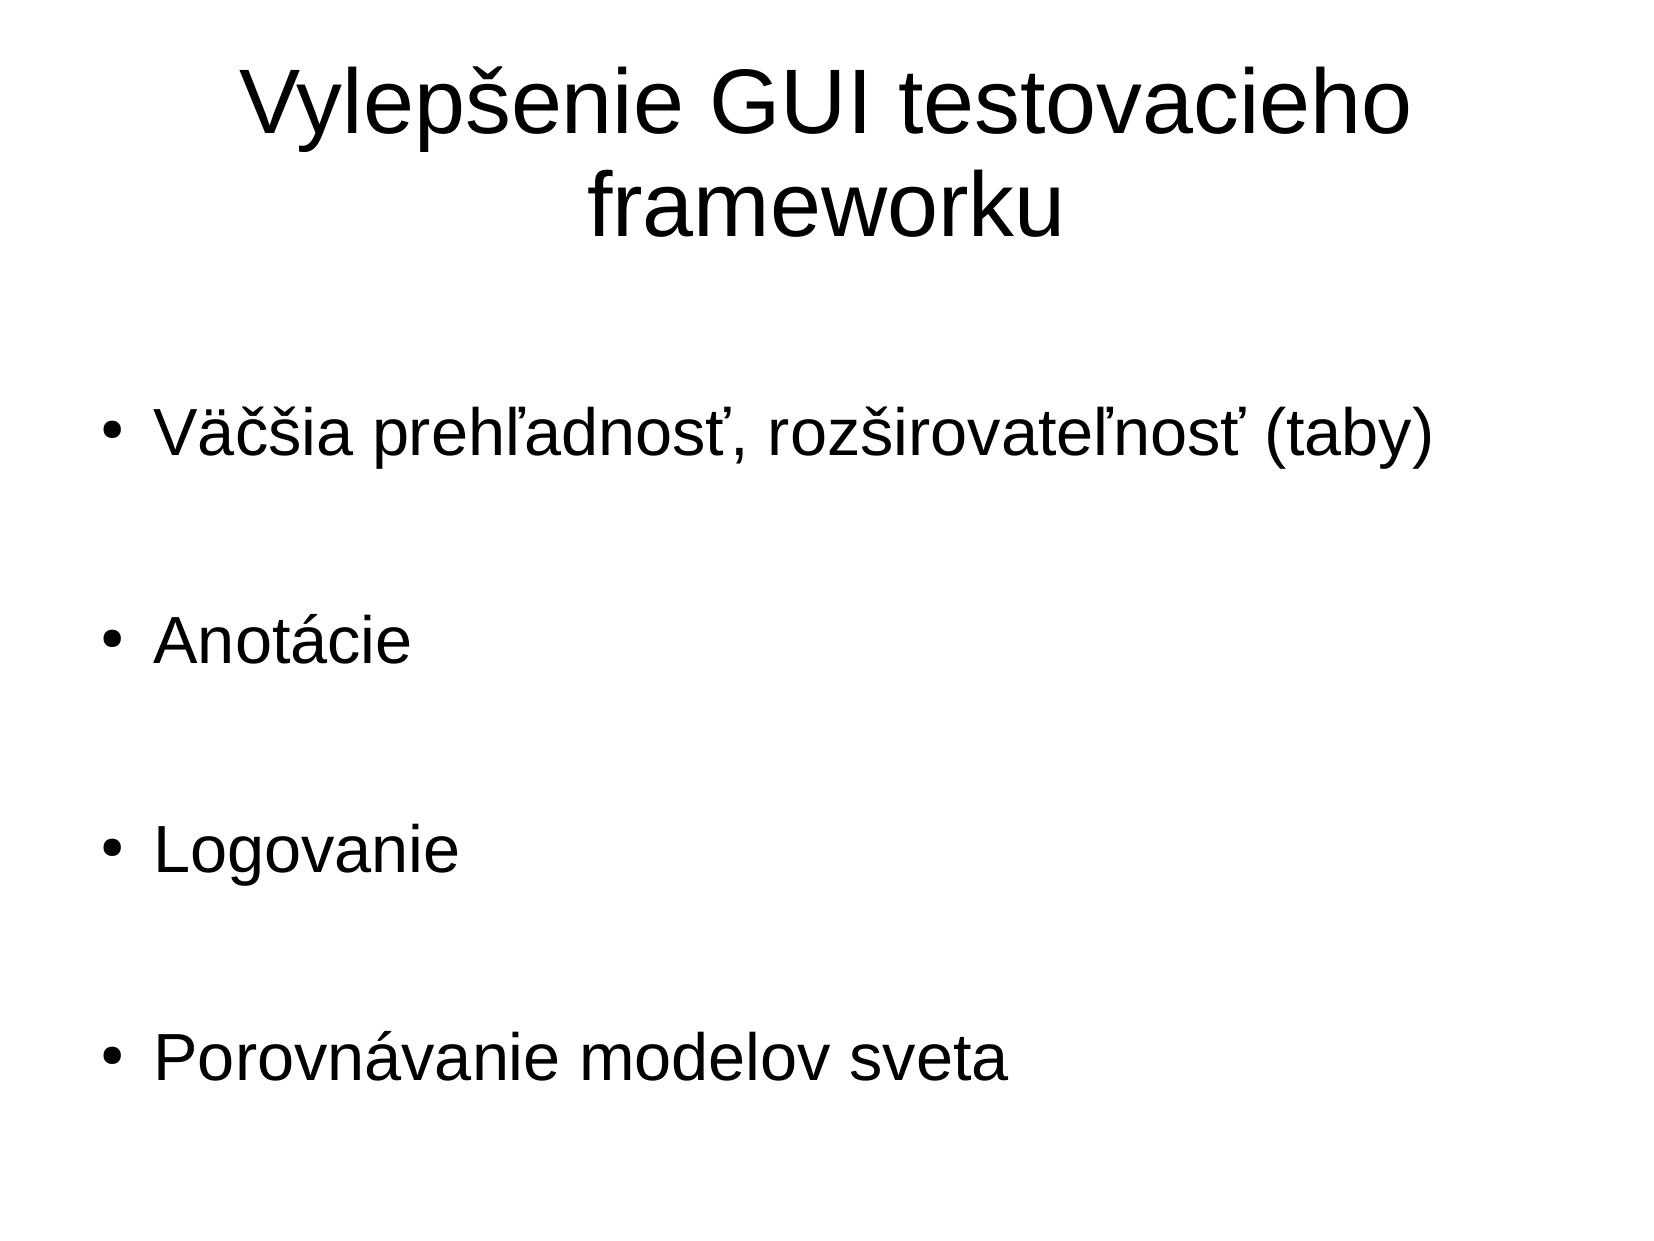

# Vylepšenie GUI testovacieho frameworku
Väčšia prehľadnosť, rozširovateľnosť (taby)
Anotácie
Logovanie
Porovnávanie modelov sveta